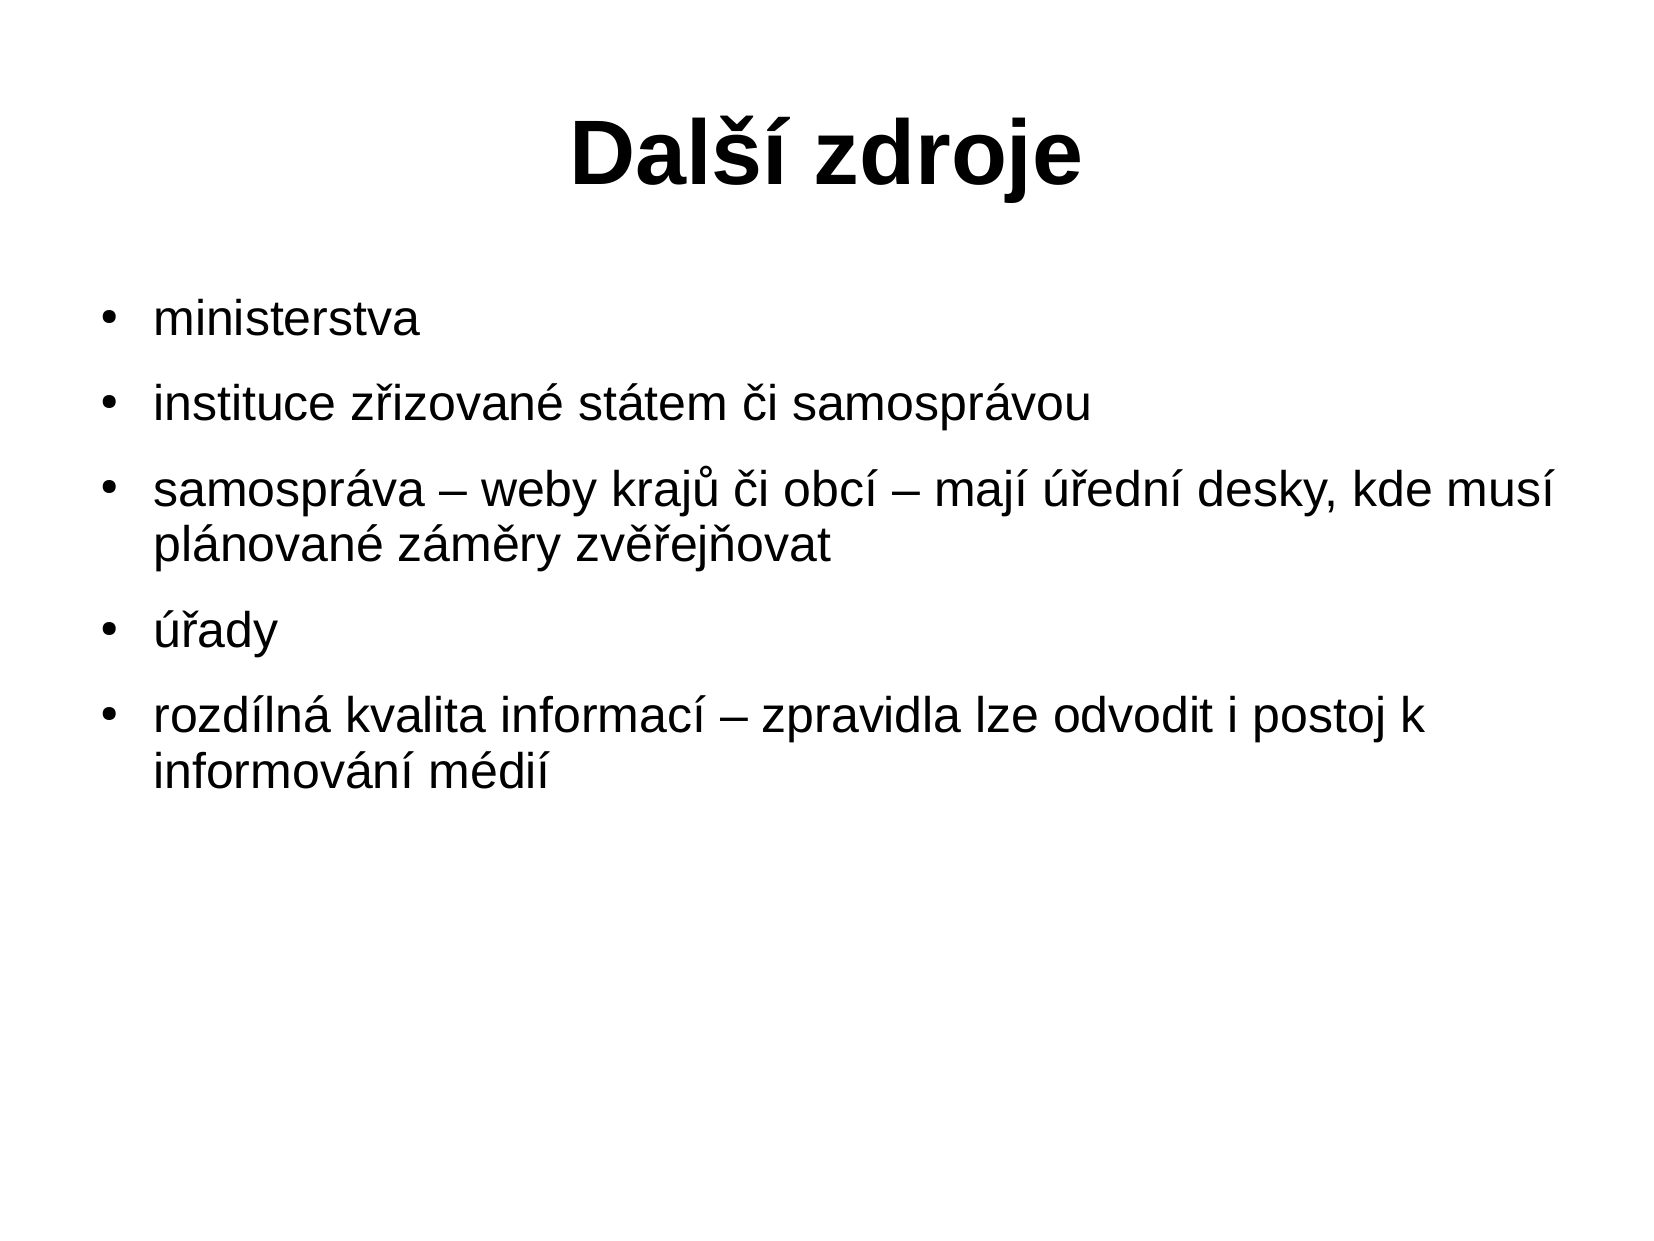

# Další zdroje
ministerstva
instituce zřizované státem či samosprávou
samospráva – weby krajů či obcí – mají úřední desky, kde musí plánované záměry zvěřejňovat
úřady
rozdílná kvalita informací – zpravidla lze odvodit i postoj k informování médií